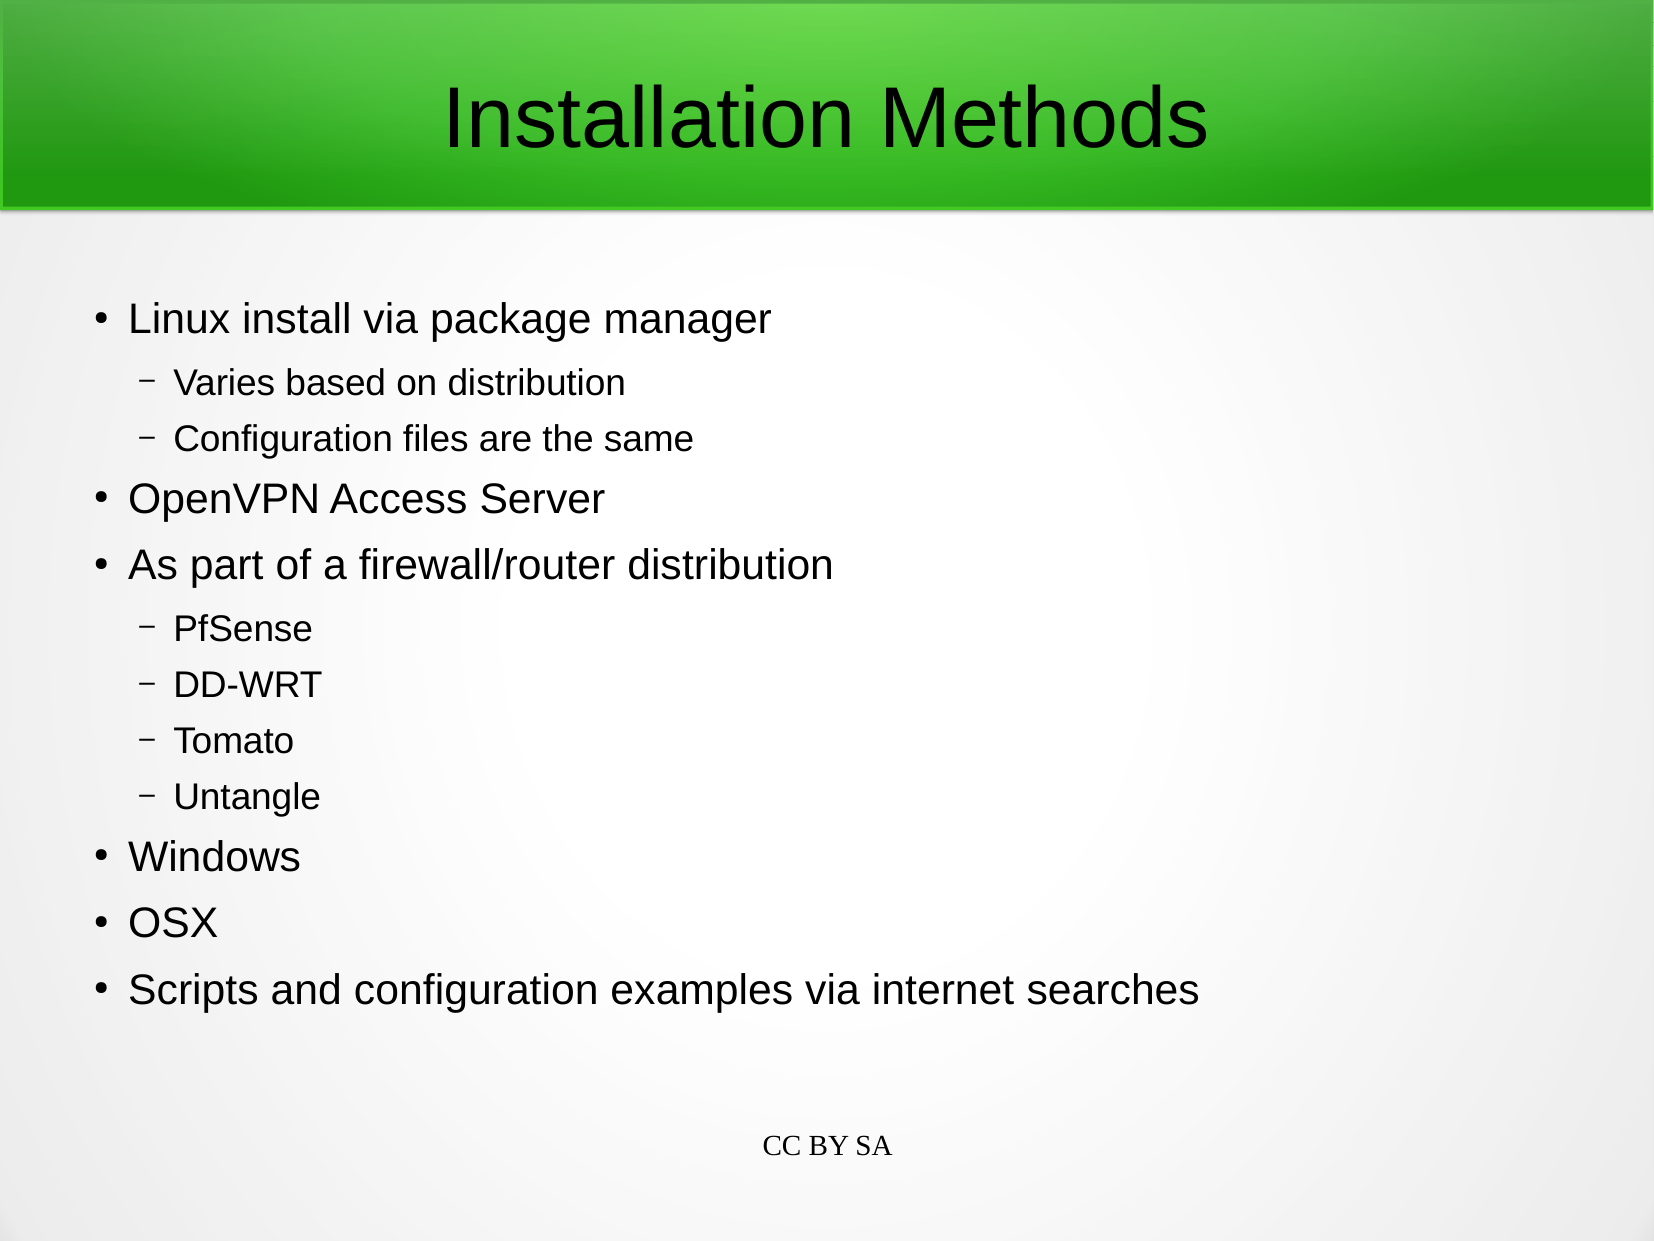

# Installation Methods
Linux install via package manager
Varies based on distribution
Configuration files are the same
OpenVPN Access Server
As part of a firewall/router distribution
PfSense
DD-WRT
Tomato
Untangle
Windows
OSX
Scripts and configuration examples via internet searches
CC BY SA